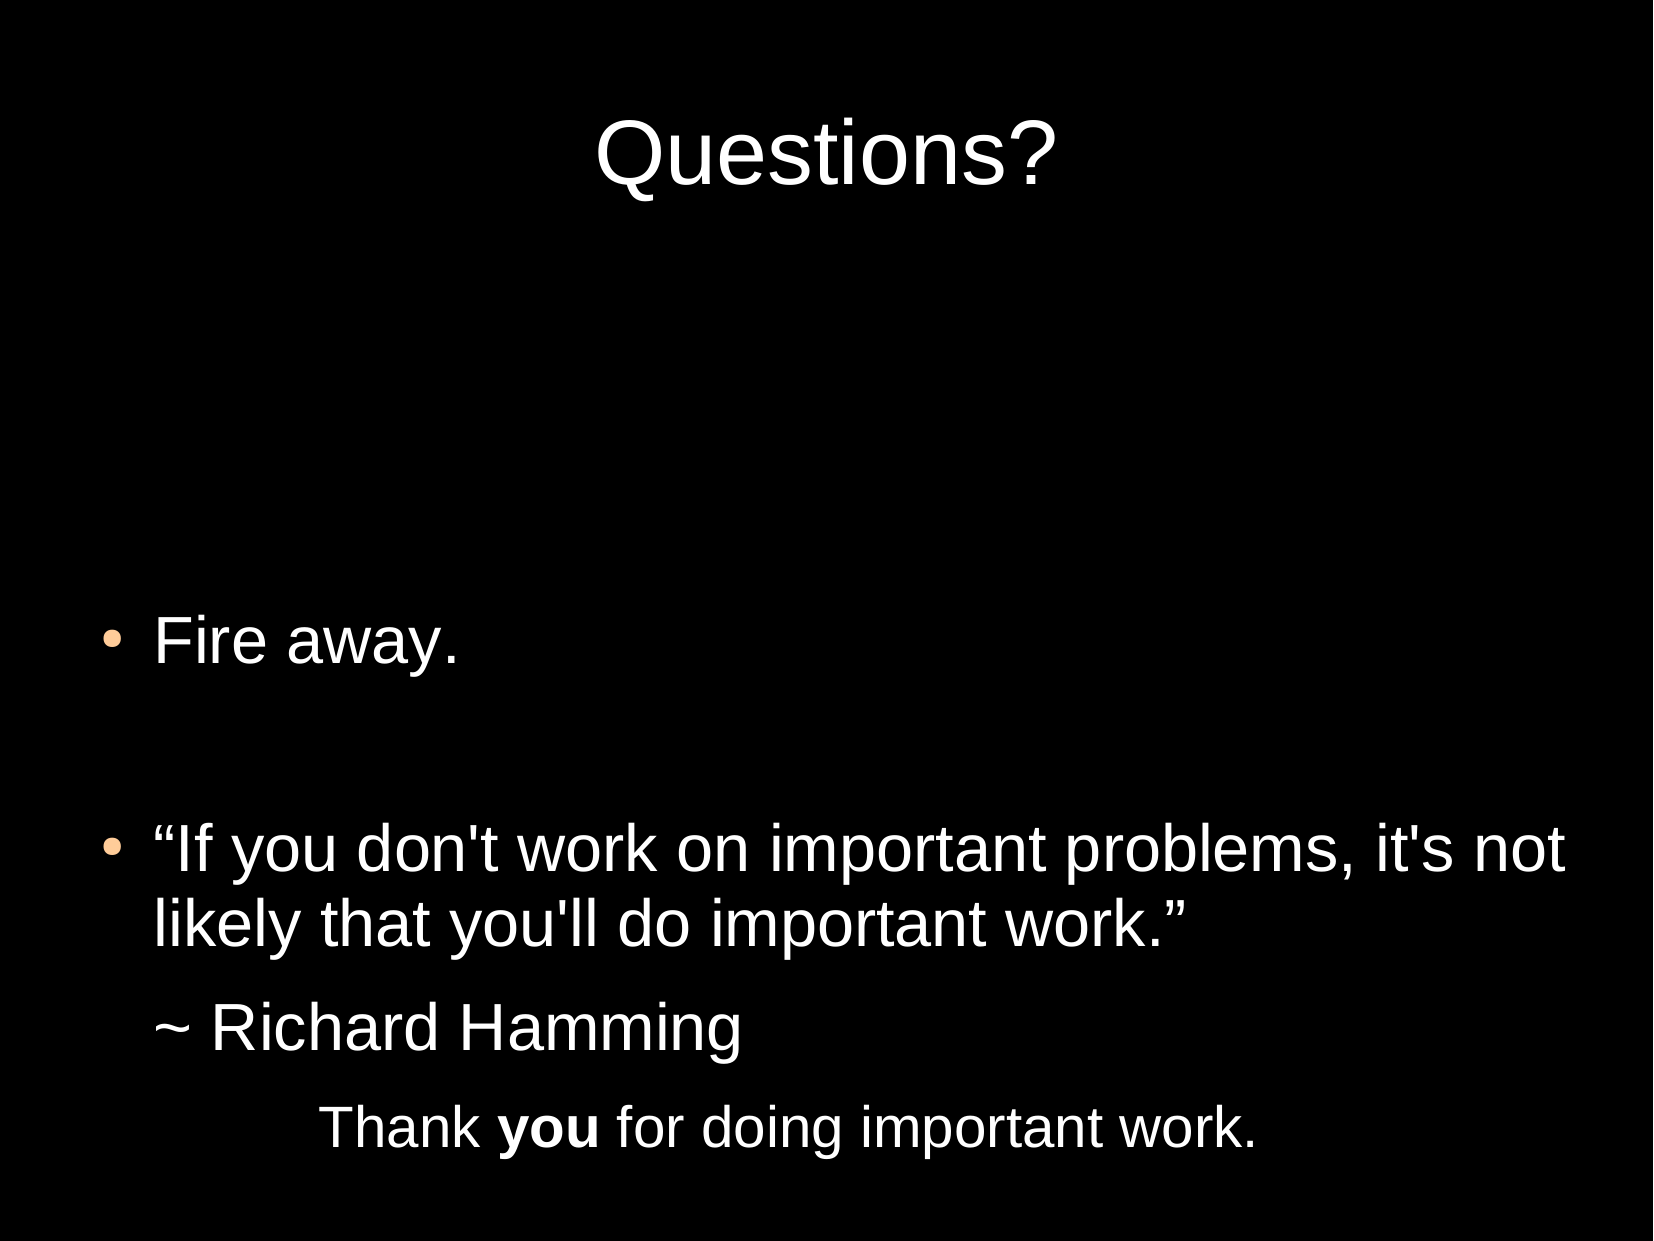

# Questions?
Fire away.
“If you don't work on important problems, it's not likely that you'll do important work.”
~ Richard Hamming
Thank you for doing important work.